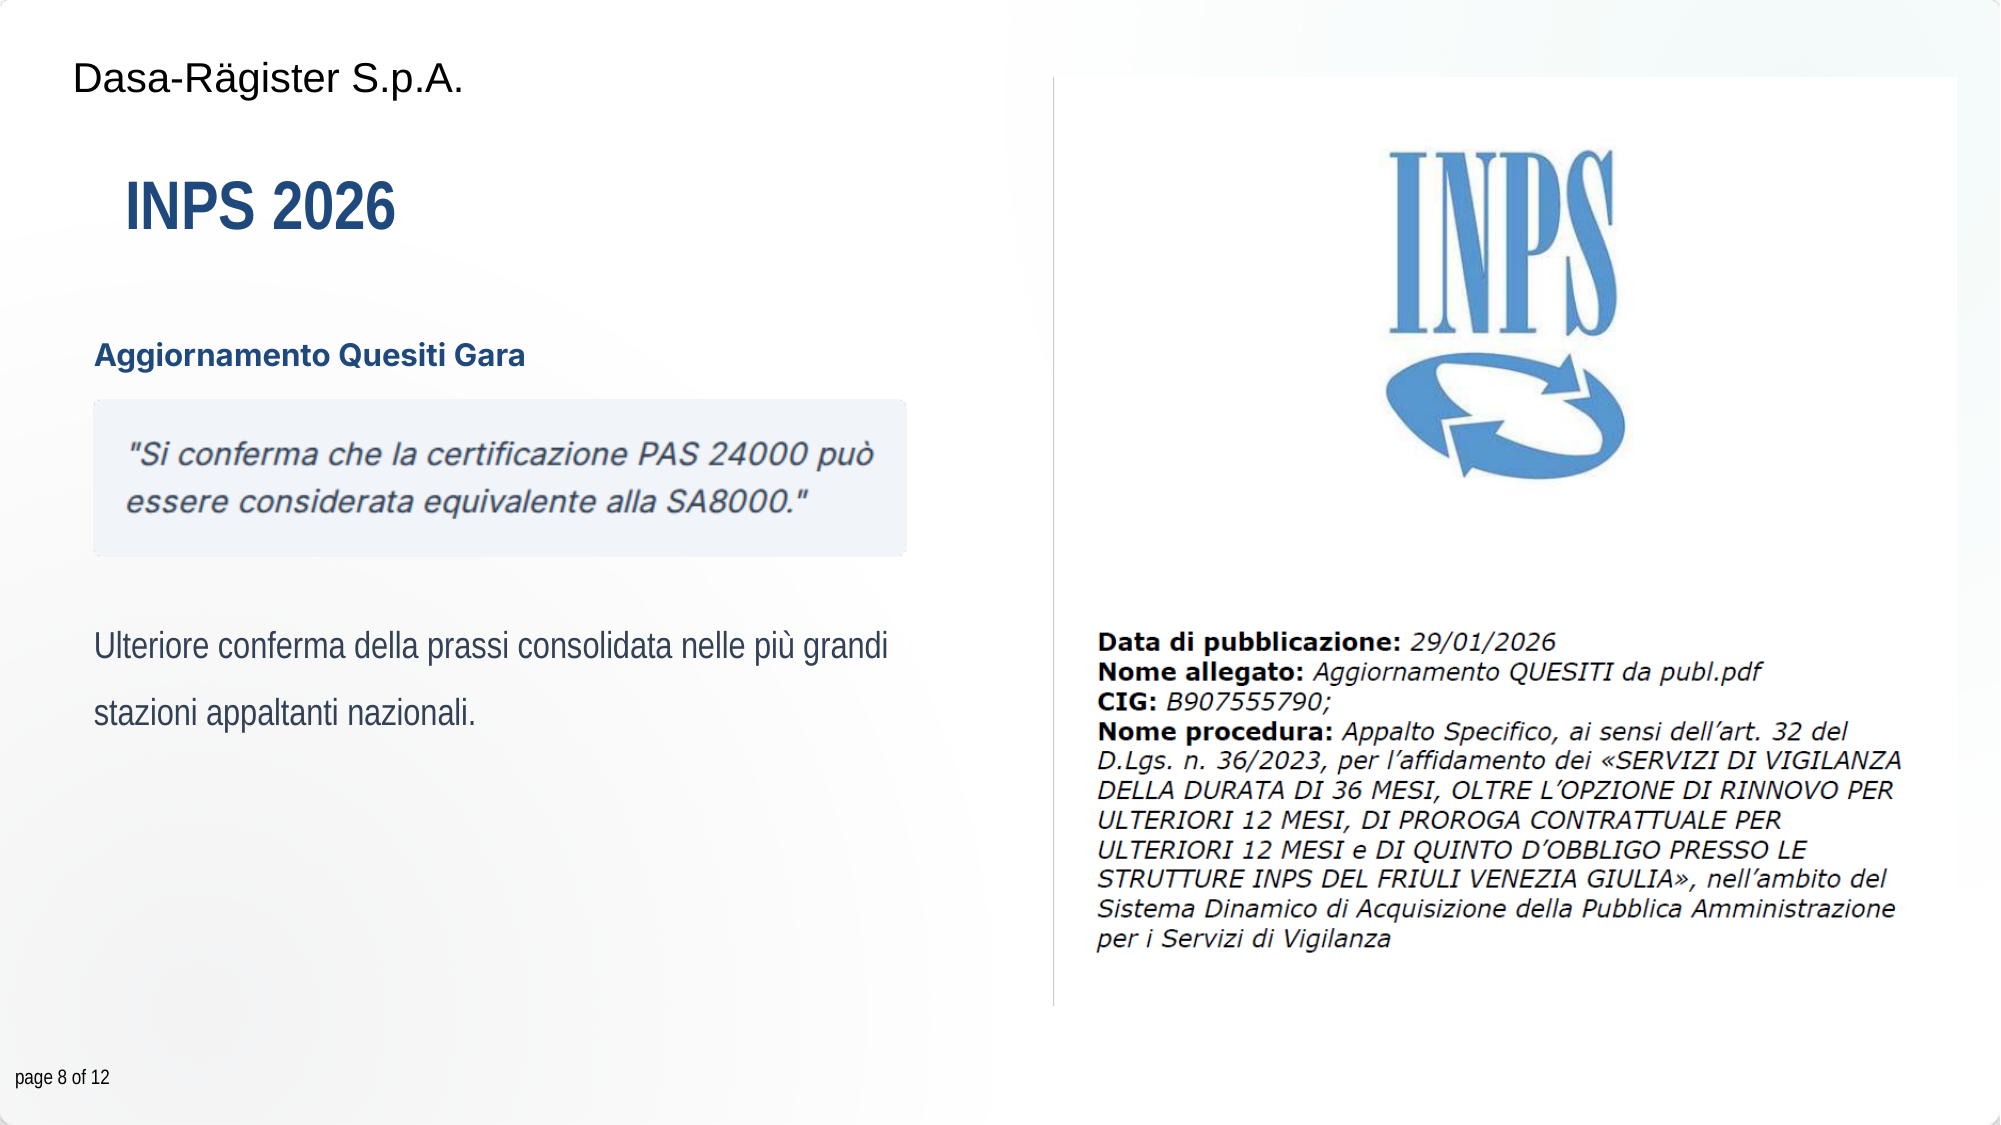

Dasa-Rägister S.p.A.
INPS 2026
Aggiornamento Quesiti Gara
Ulteriore conferma della prassi consolidata nelle più grandi stazioni appaltanti nazionali.
page 8 of 12